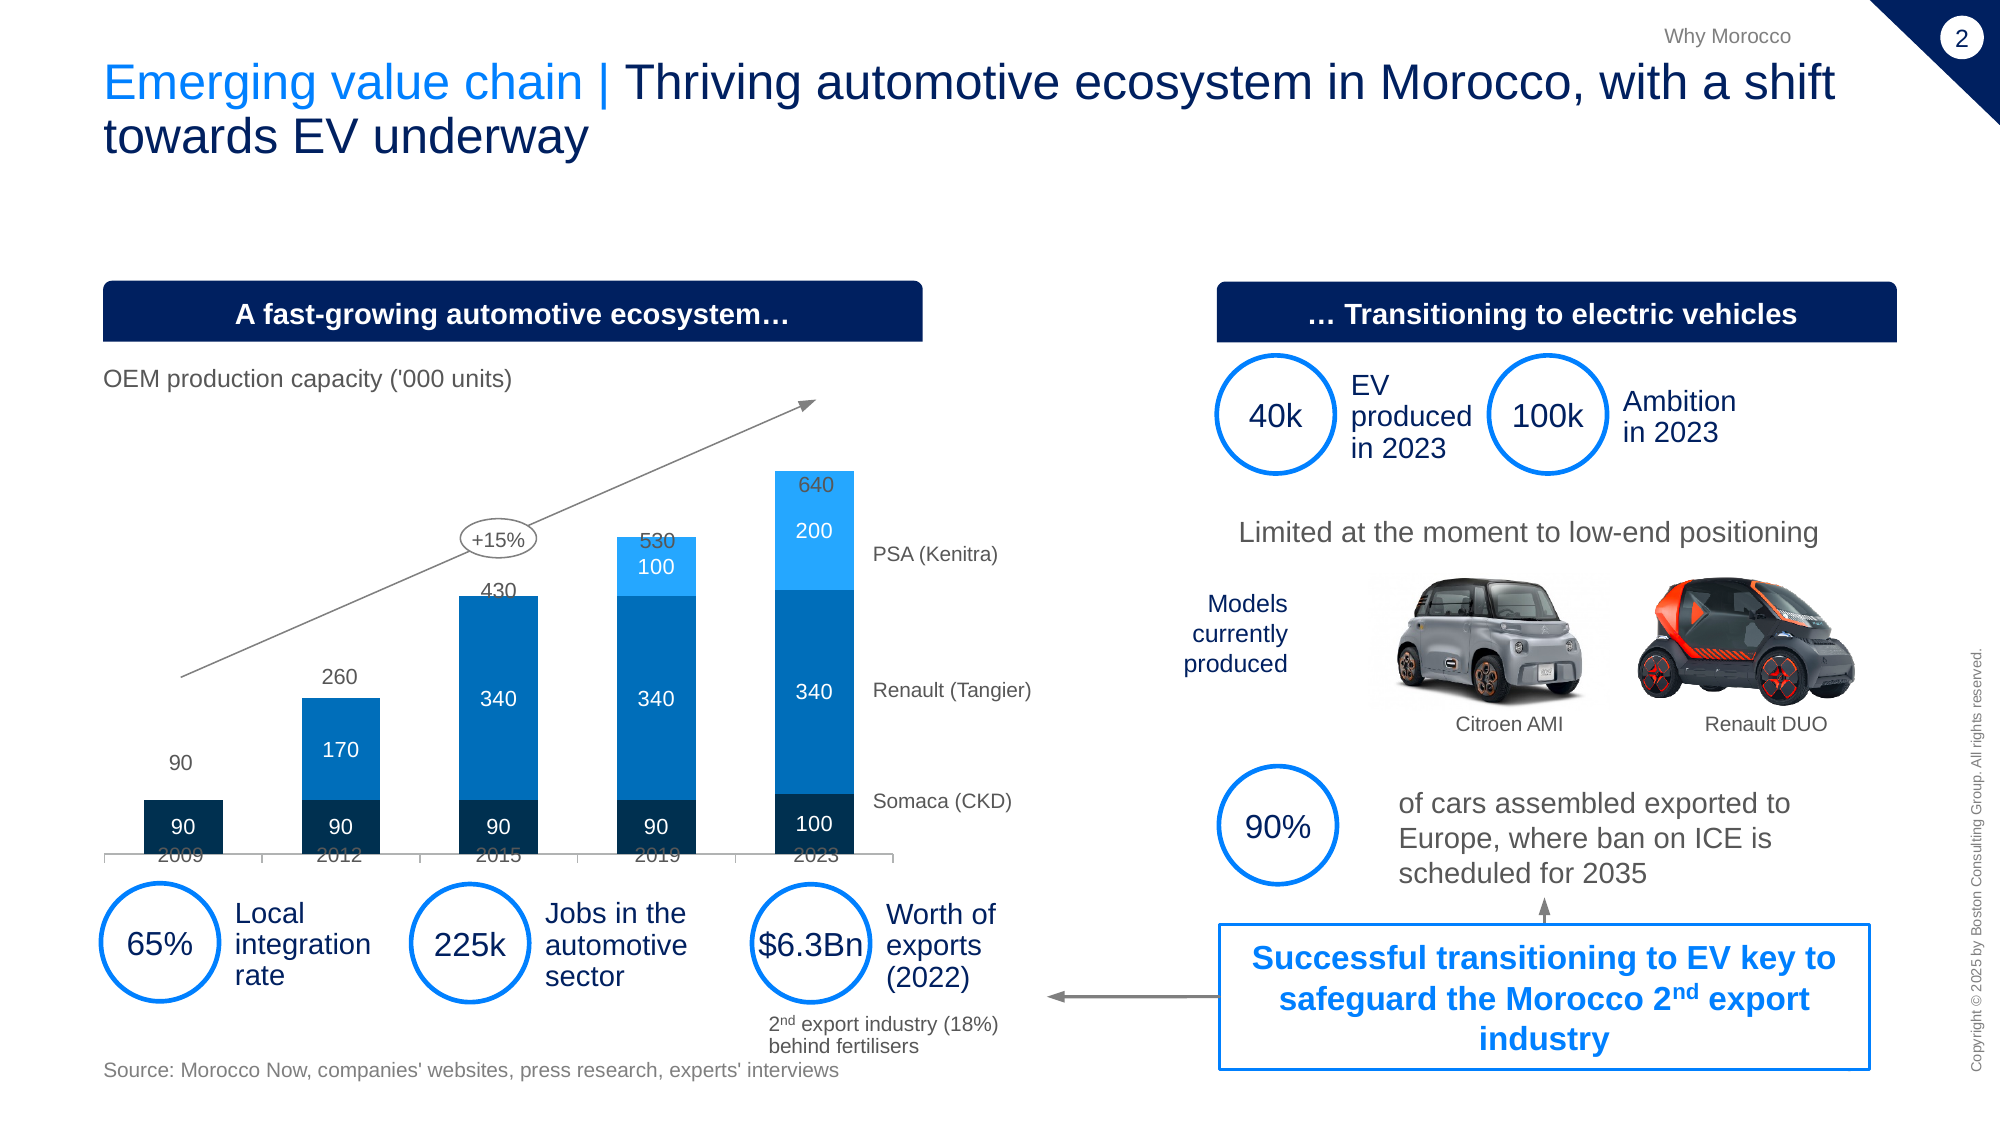

Why Morocco
2
# Emerging value chain | Thriving automotive ecosystem in Morocco, with a shift towards EV underway
A fast-growing automotive ecosystem…
… Transitioning to electric vehicles
40k
100k
OEM production capacity ('000 units)
EV produced in 2023
Ambition in 2023
### Chart
| Category | Series1 | Series2 | Series3 |
|---|---|---|---|
| 1 | 90.0 | None | None |
| 2 | 90.0 | 170.0 | None |
| 3 | 90.0 | 340.0 | None |
| 4 | 90.0 | 340.0 | 100.0 |
| 5 | 100.0 | 340.0 | 200.0 |640
Limited at the moment to low-end positioning
+15%
530
PSA (Kenitra)
430
Models currently produced
260
Renault (Tangier)
Citroen AMI
Renault DUO
90
90%
of cars assembled exported to Europe, where ban on ICE is scheduled for 2035
Somaca (CKD)
2009
2012
2015
2019
2023
65%
225k
$6.3Bn
Local integration rate
Successful transitioning to EV key to safeguard the Morocco 2nd export industry
Jobs in the automotive sector
Worth of exports (2022)
2nd export industry (18%) behind fertilisers
Source: Morocco Now, companies' websites, press research, experts' interviews